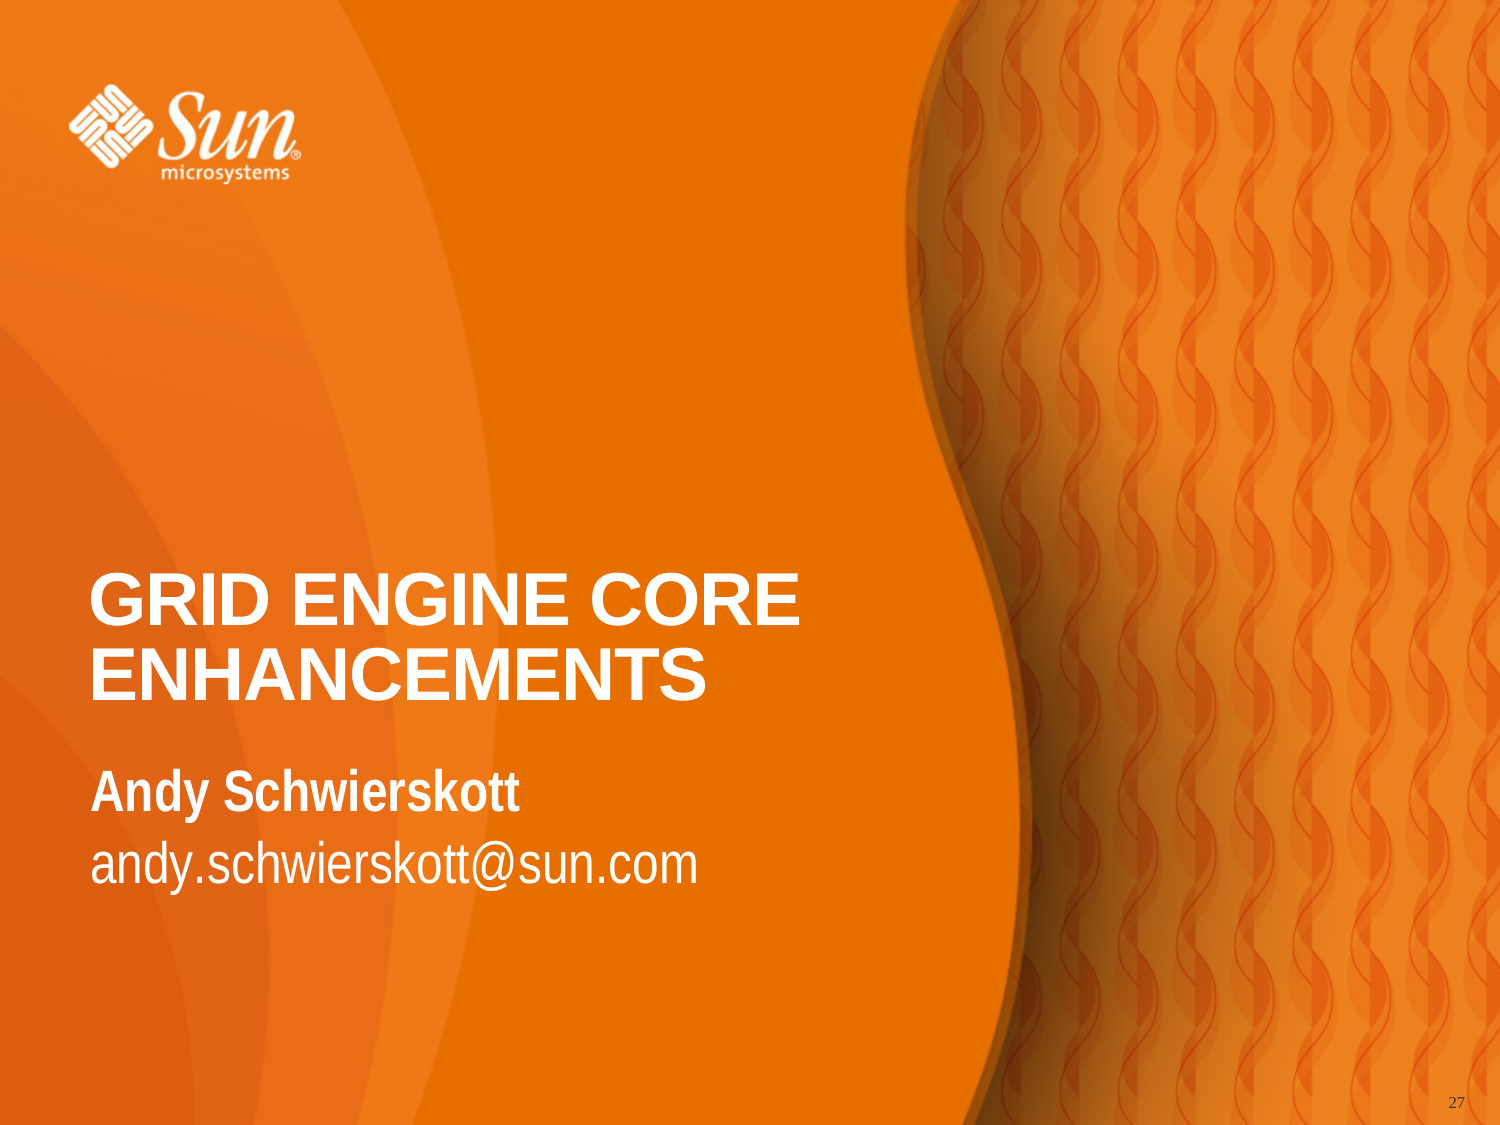

# GRID ENGINE CORE ENHANCEMENTS
Andy Schwierskott
andy.schwierskott@sun.com